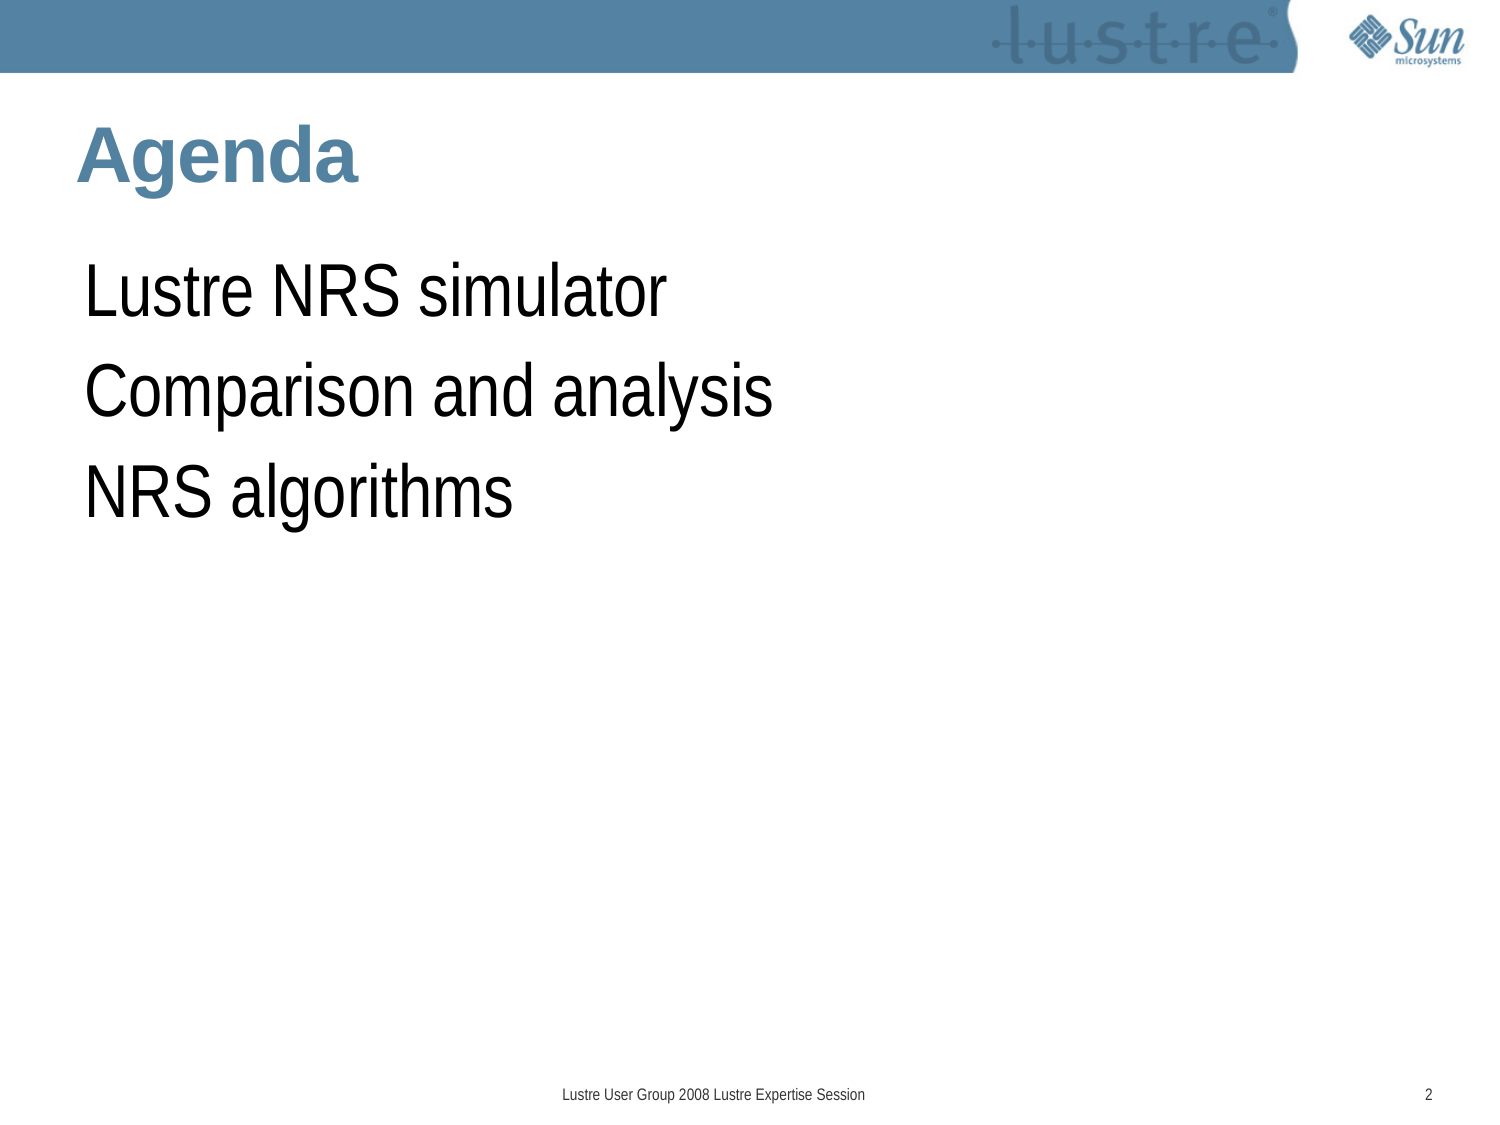

# Agenda
Lustre NRS simulator
Comparison and analysis
NRS algorithms